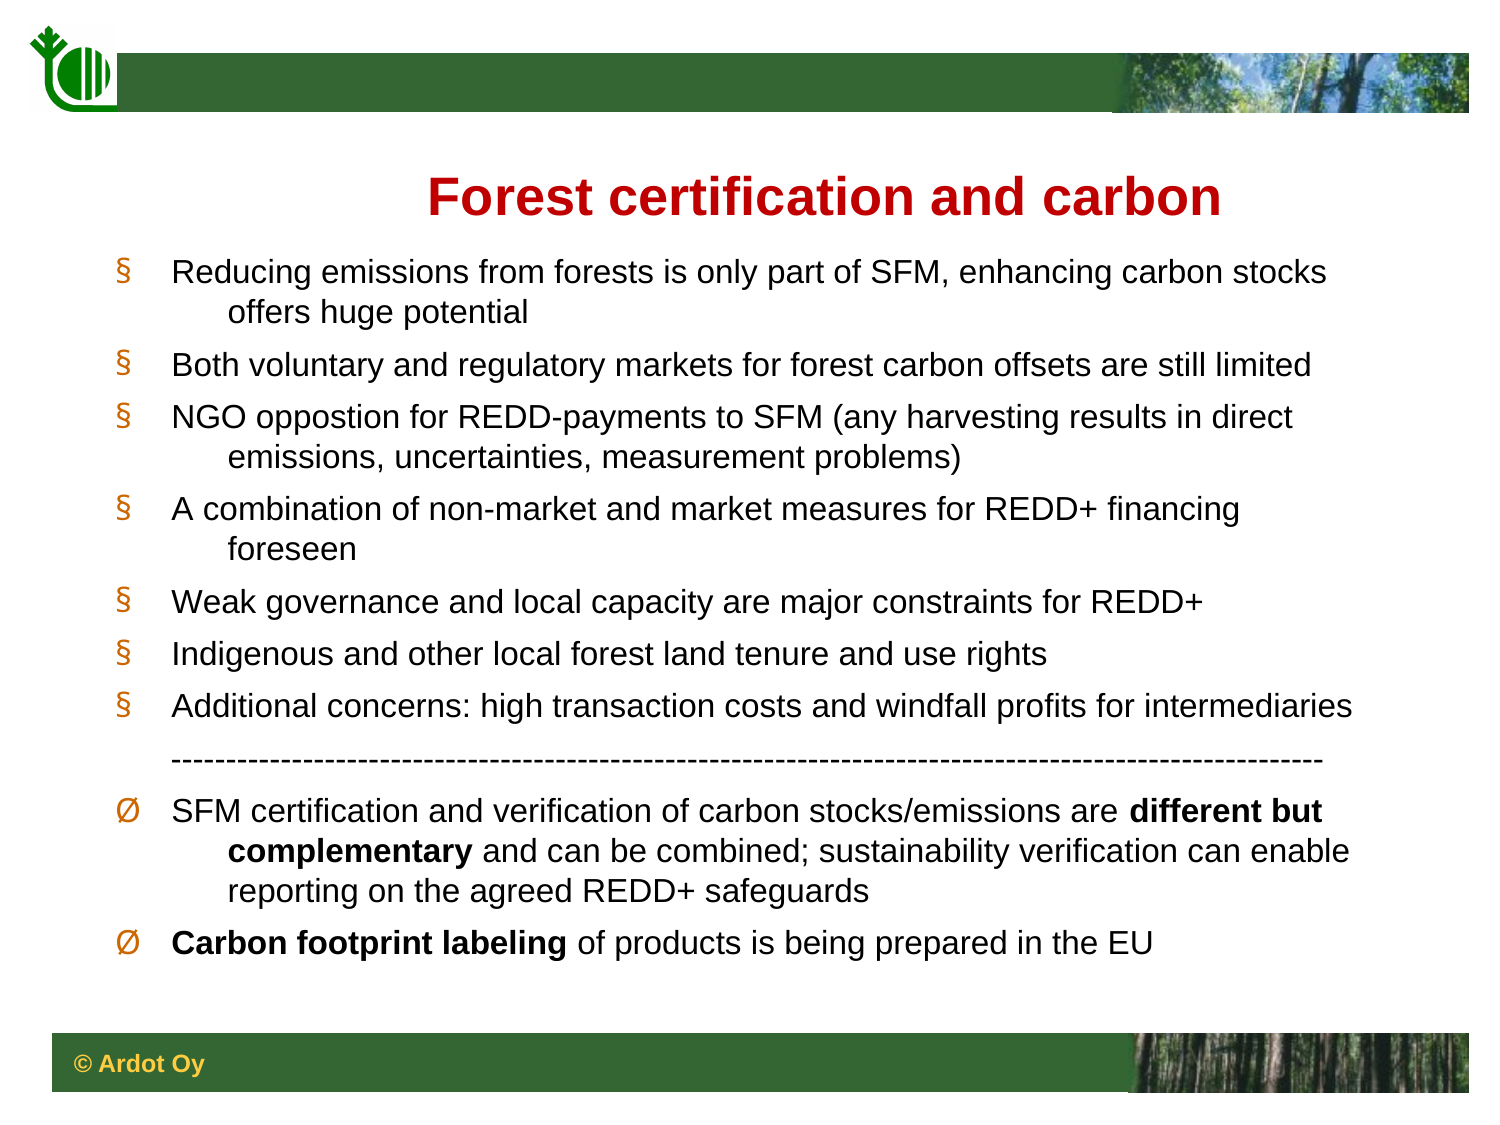

# Forest certification and carbon
Reducing emissions from forests is only part of SFM, enhancing carbon stocks offers huge potential
Both voluntary and regulatory markets for forest carbon offsets are still limited
NGO oppostion for REDD-payments to SFM (any harvesting results in direct emissions, uncertainties, measurement problems)
A combination of non-market and market measures for REDD+ financing foreseen
Weak governance and local capacity are major constraints for REDD+
Indigenous and other local forest land tenure and use rights
Additional concerns: high transaction costs and windfall profits for intermediaries
 ---------------------------------------------------------------------------------------------------------
SFM certification and verification of carbon stocks/emissions are different but complementary and can be combined; sustainability verification can enable reporting on the agreed REDD+ safeguards
Carbon footprint labeling of products is being prepared in the EU